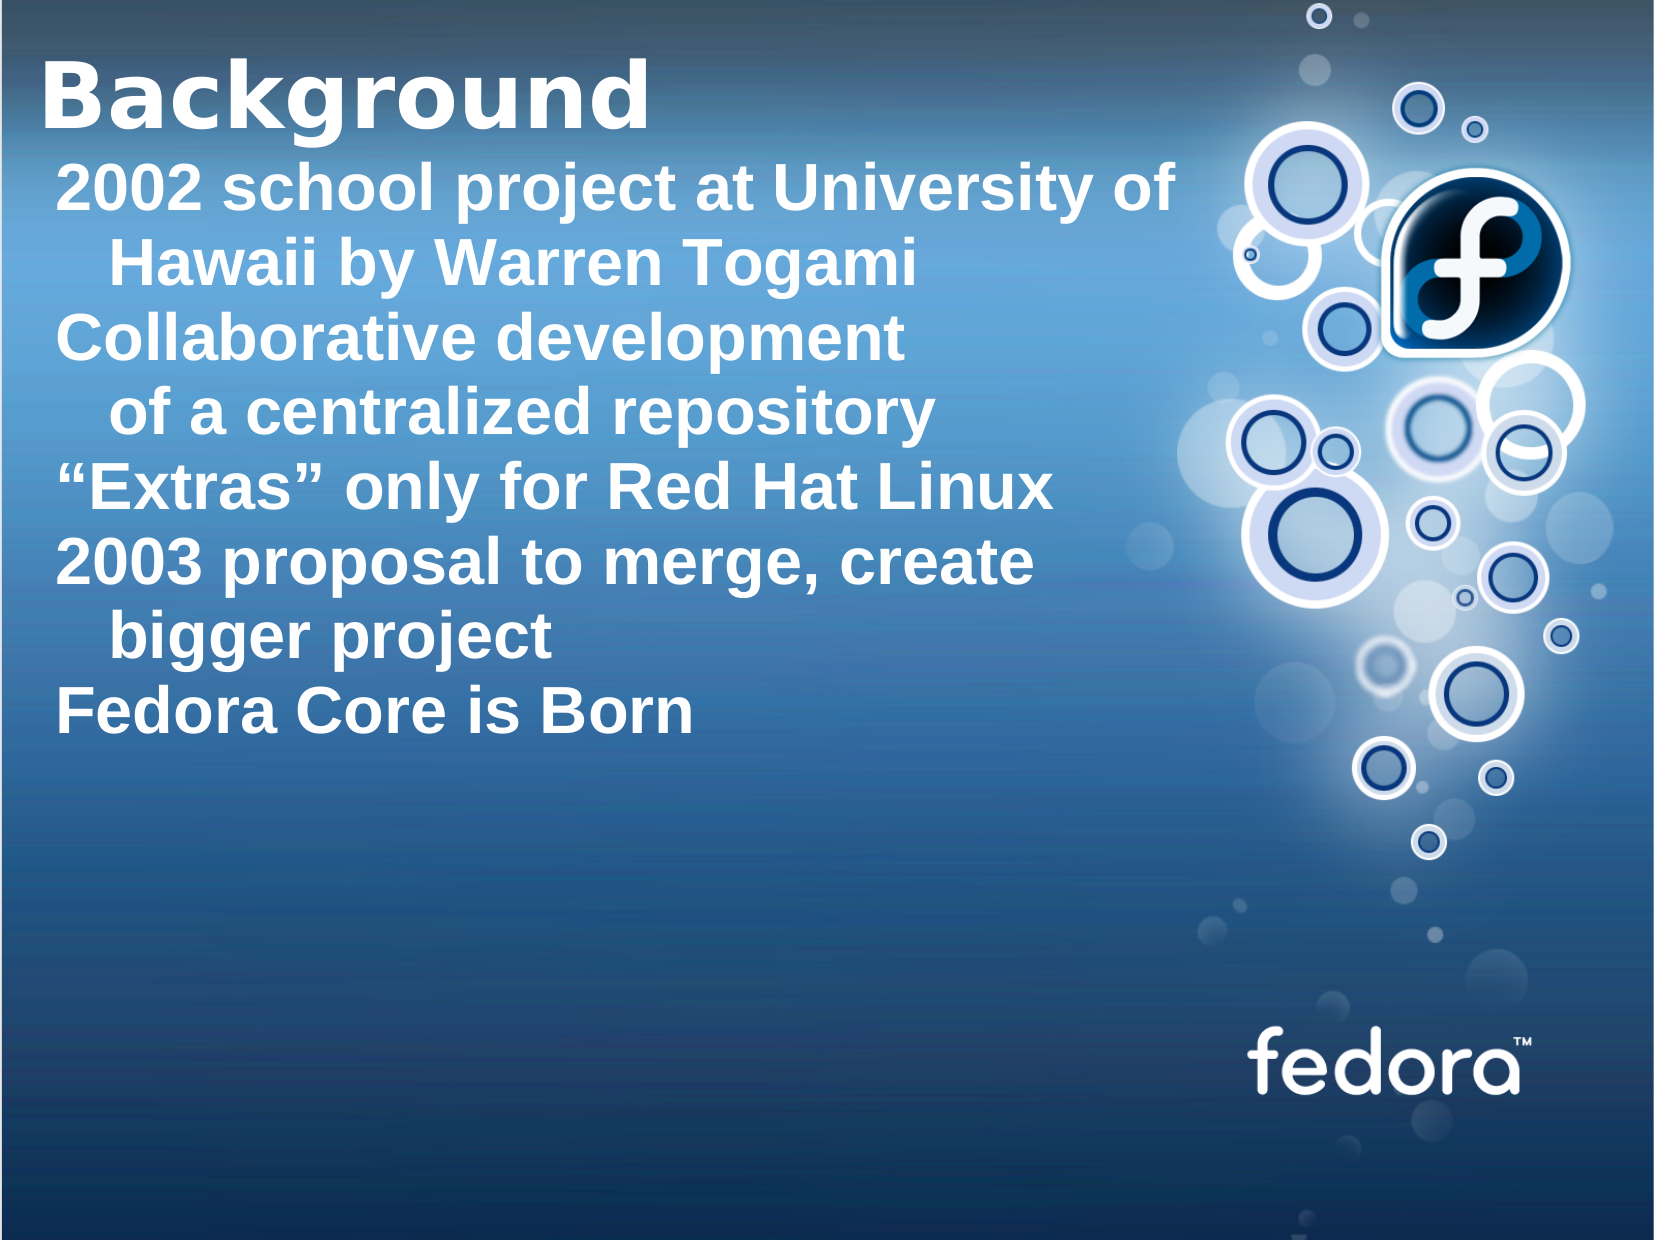

# Background
2002 school project at University of Hawaii by Warren Togami
Collaborative development
of a centralized repository
“Extras” only for Red Hat Linux
2003 proposal to merge, create bigger project
Fedora Core is Born